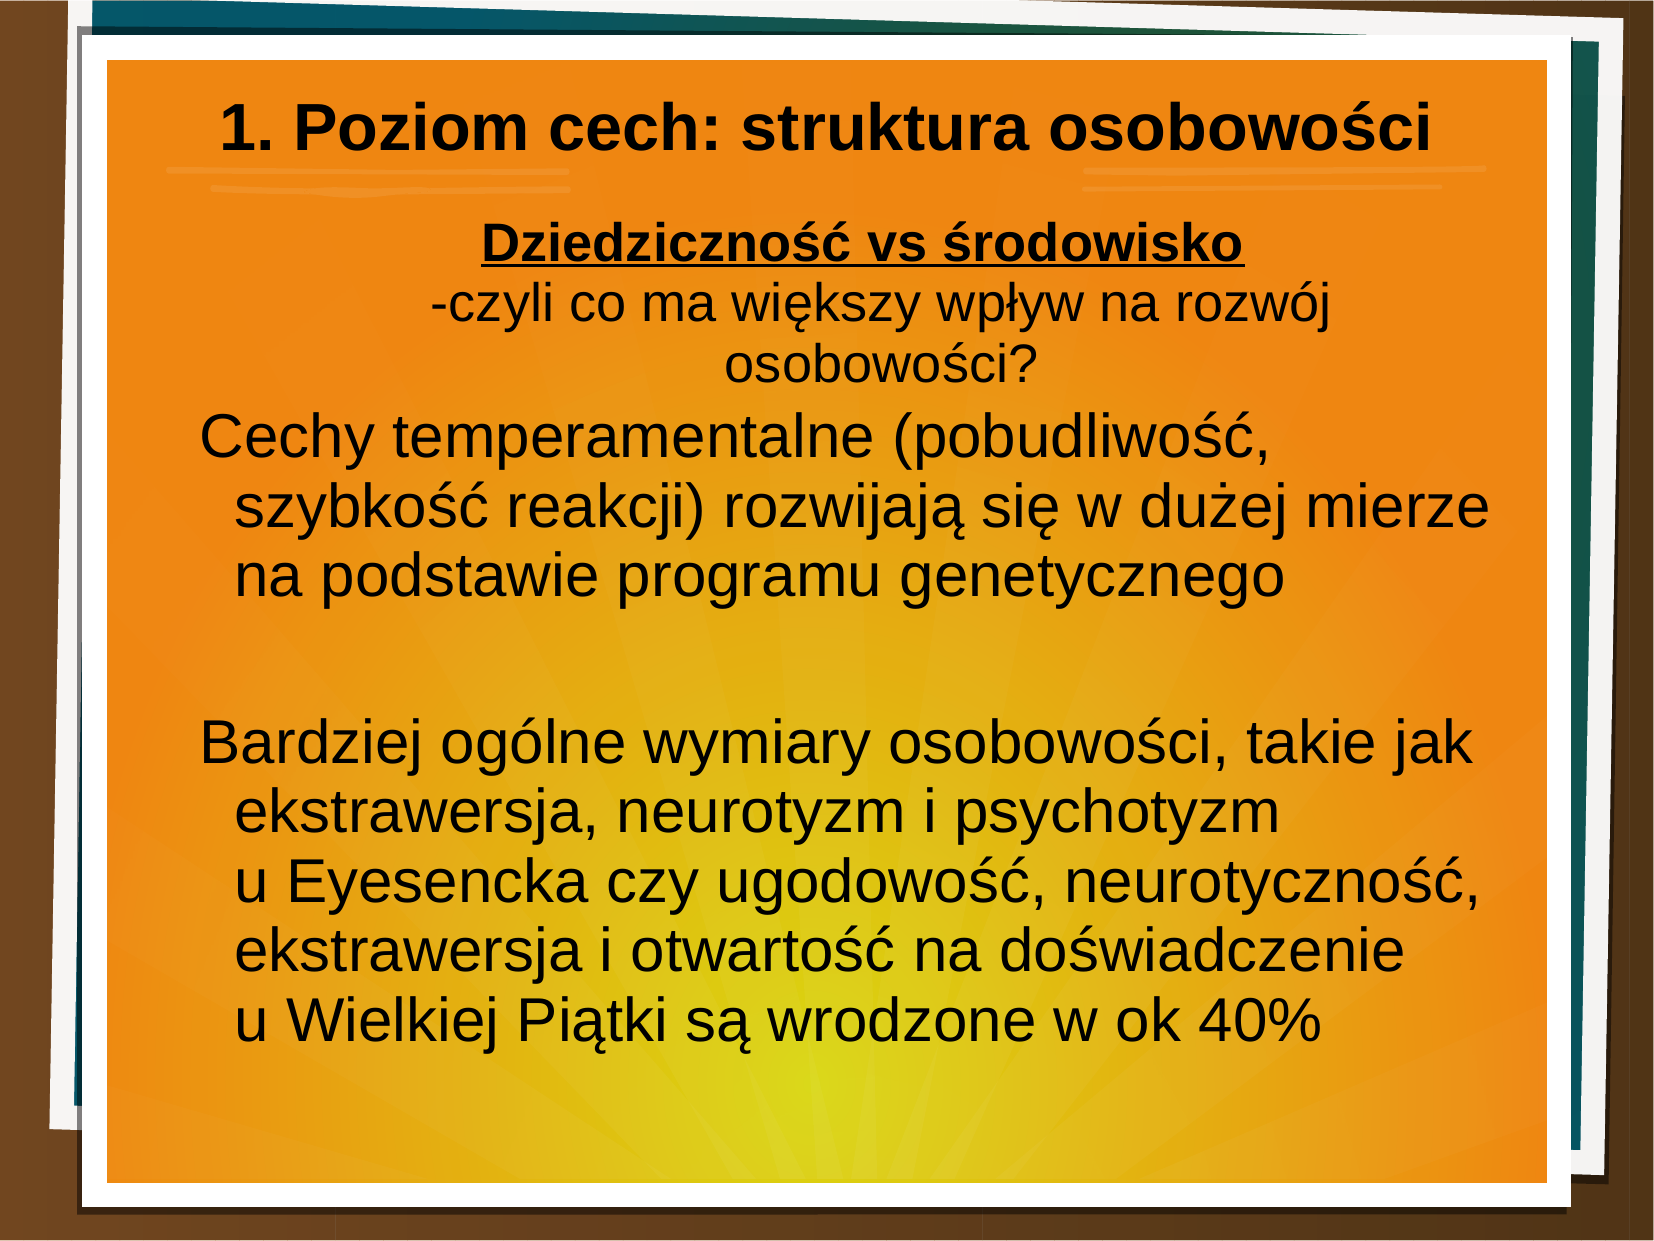

1. Poziom cech: struktura osobowości
# Dziedziczność vs środowisko -czyli co ma większy wpływ na rozwój osobowości?
Cechy temperamentalne (pobudliwość, szybkość reakcji) rozwijają się w dużej mierze na podstawie programu genetycznego
Bardziej ogólne wymiary osobowości, takie jak ekstrawersja, neurotyzm i psychotyzm
u Eyesencka czy ugodowość, neurotyczność, ekstrawersja i otwartość na doświadczenie
u Wielkiej Piątki są wrodzone w ok 40%